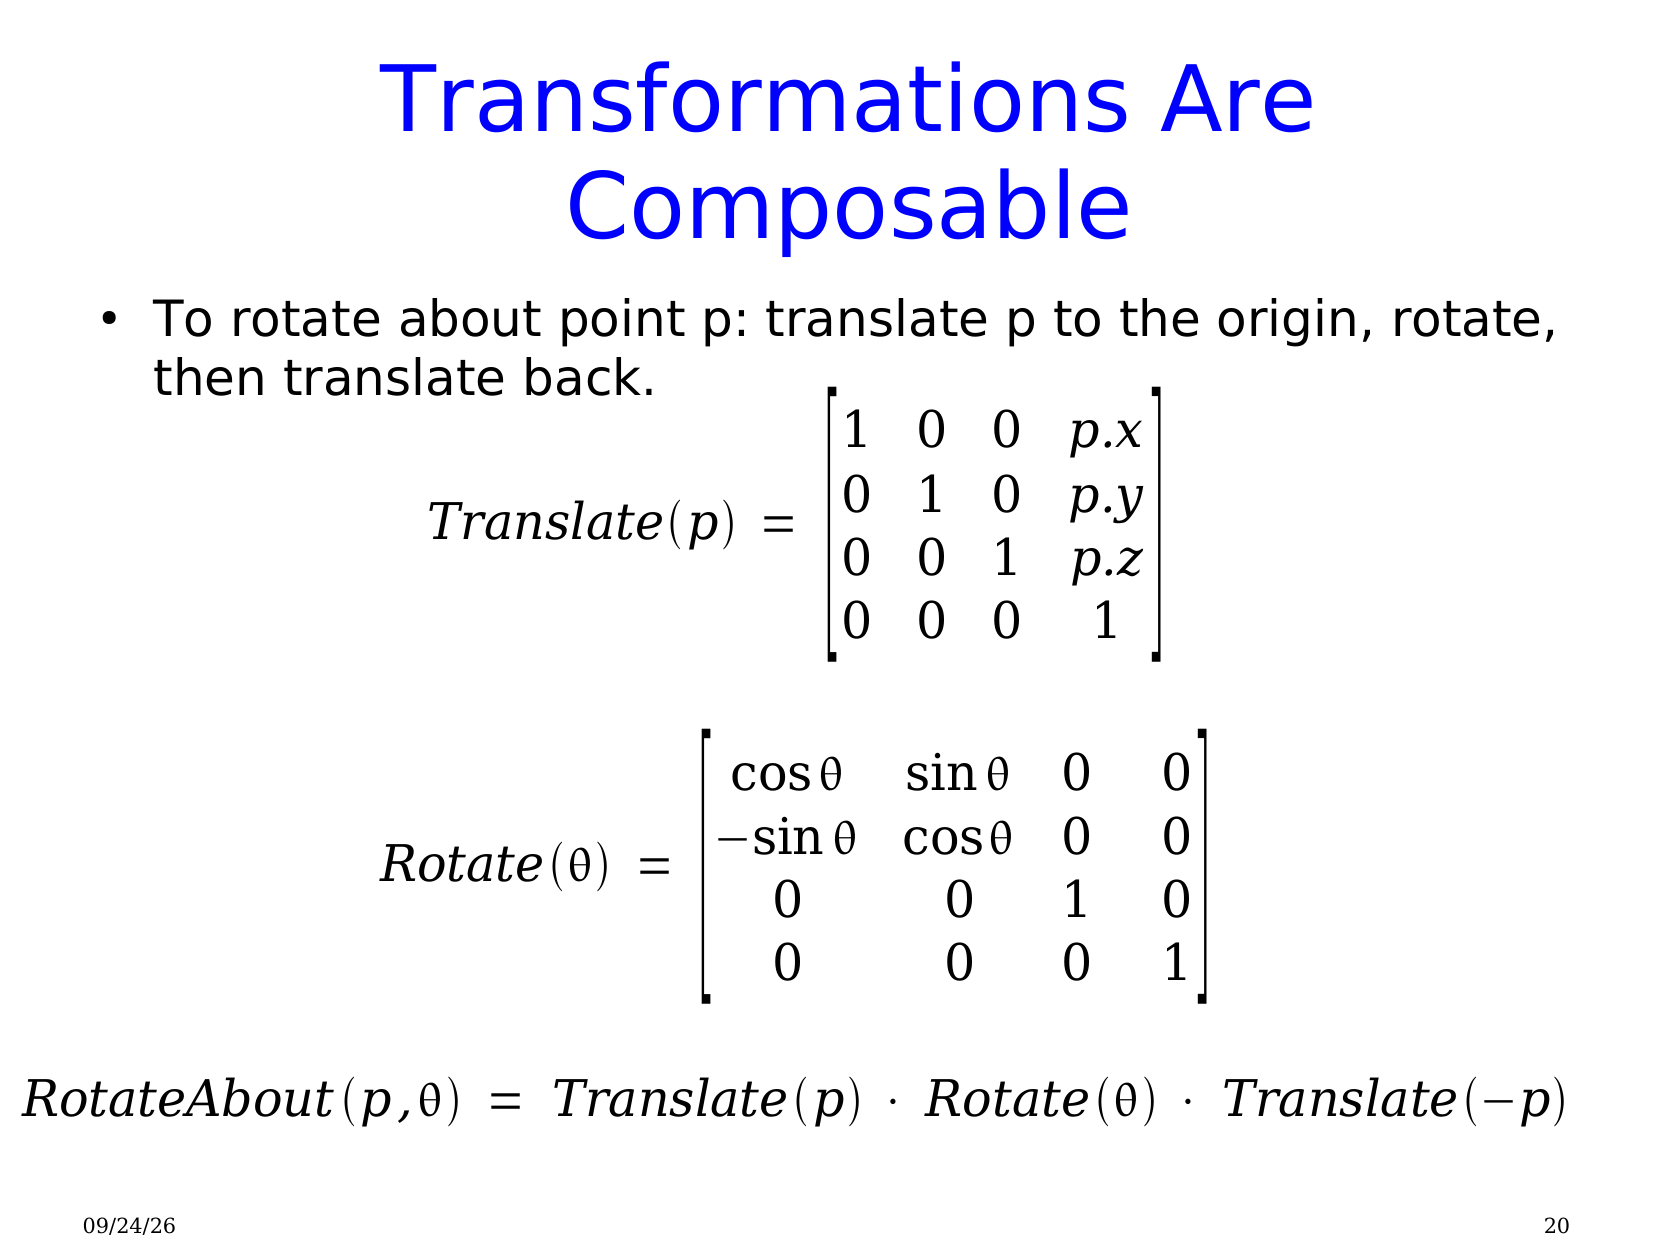

# Transformations Are Composable
To rotate about point p: translate p to the origin, rotate, then translate back.
20